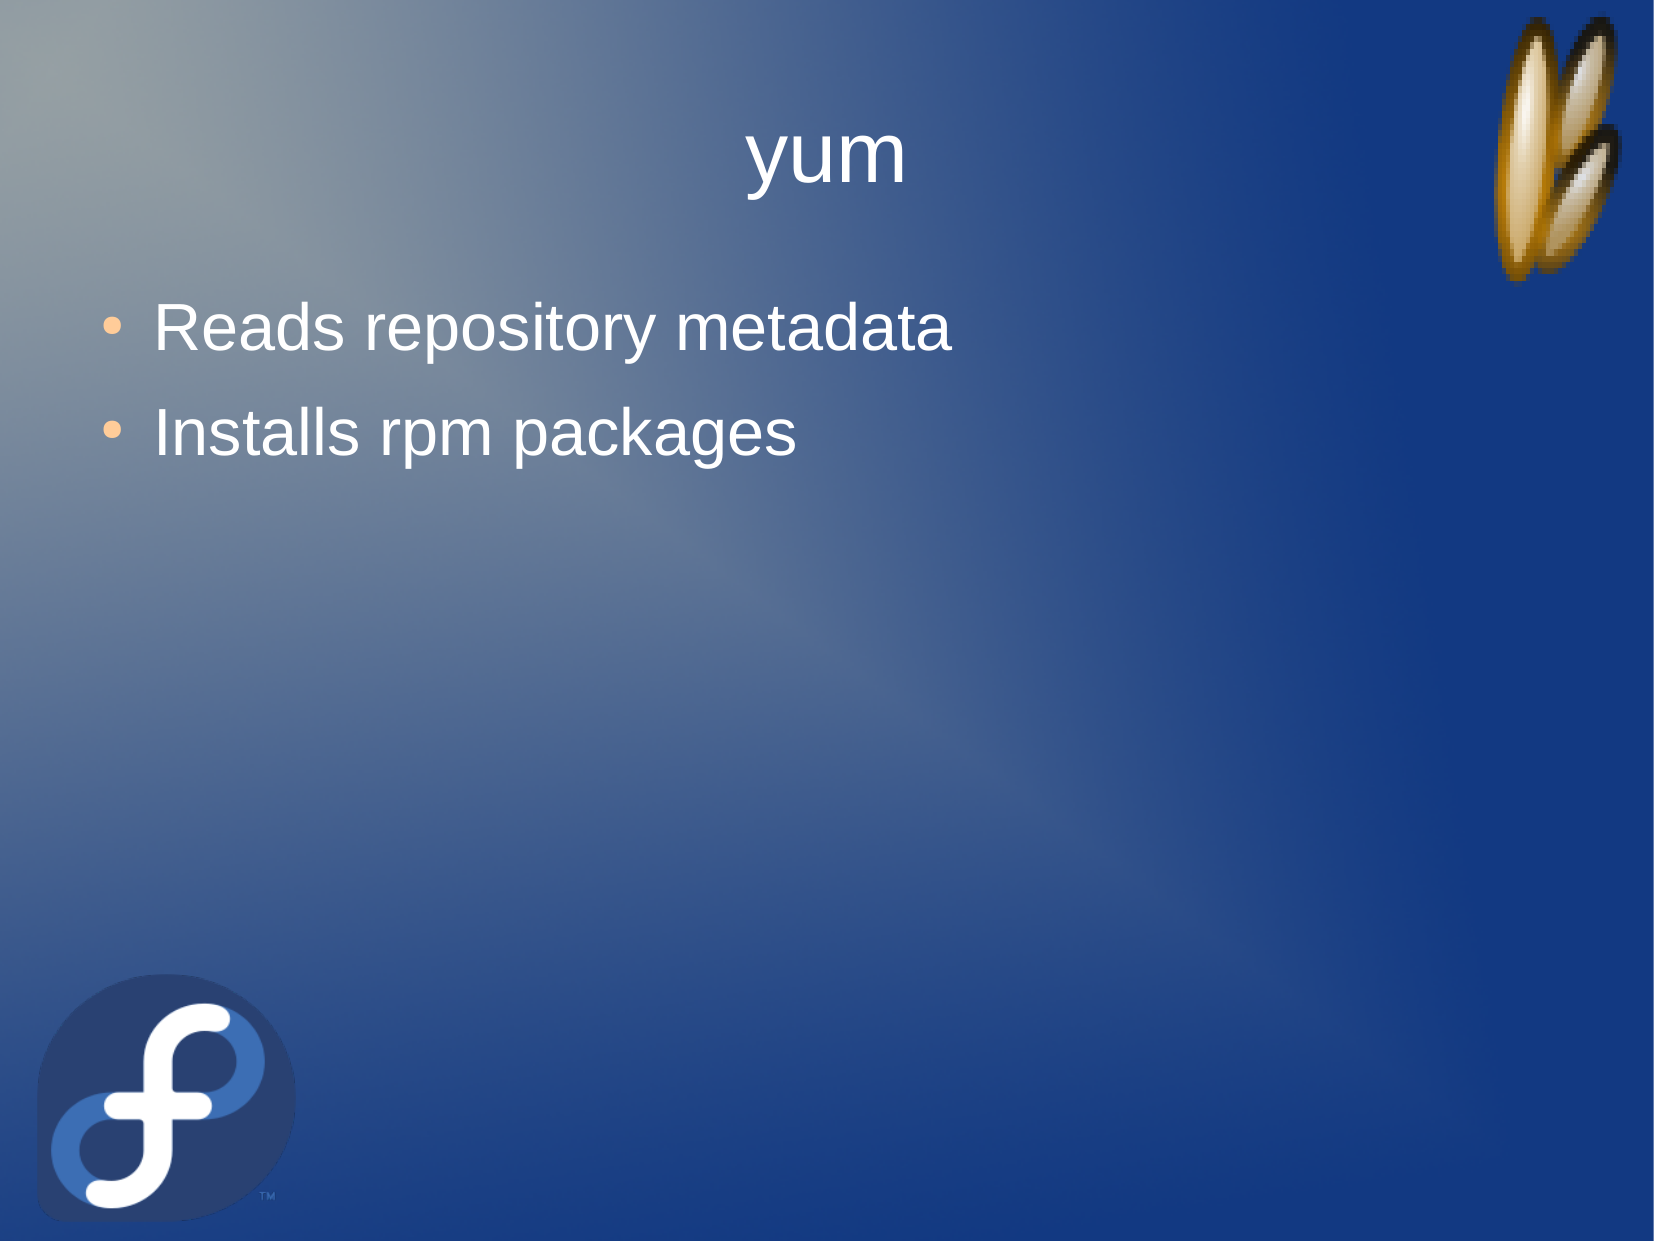

# yum
Reads repository metadata
Installs rpm packages